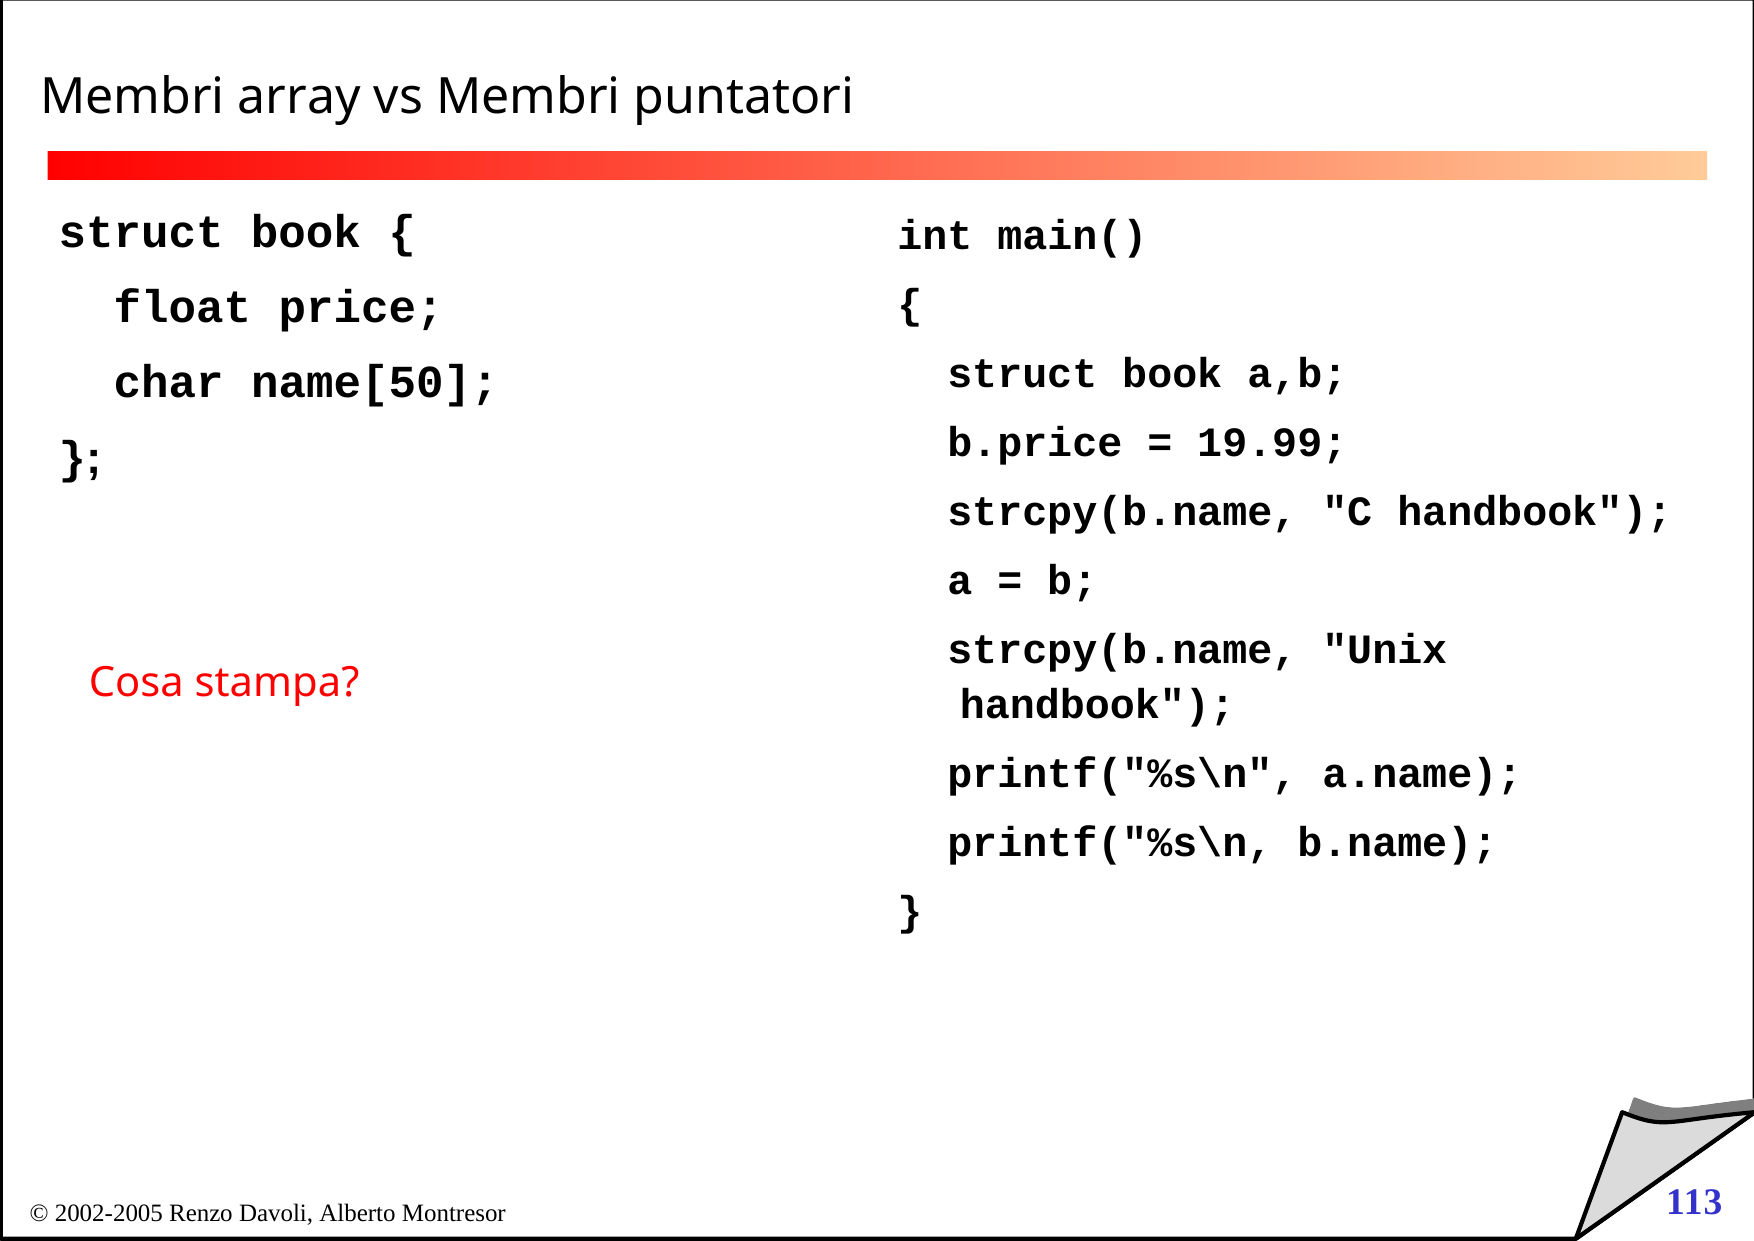

# Membri array vs Membri puntatori
struct book {
 float price;
 char name[50];
};
int main()
{
 struct book a,b;
 b.price = 19.99;
 strcpy(b.name, "C handbook");
 a = b;
 strcpy(b.name, "Unix handbook");
 printf("%s\n", a.name);
 printf("%s\n, b.name);
}
Cosa stampa?